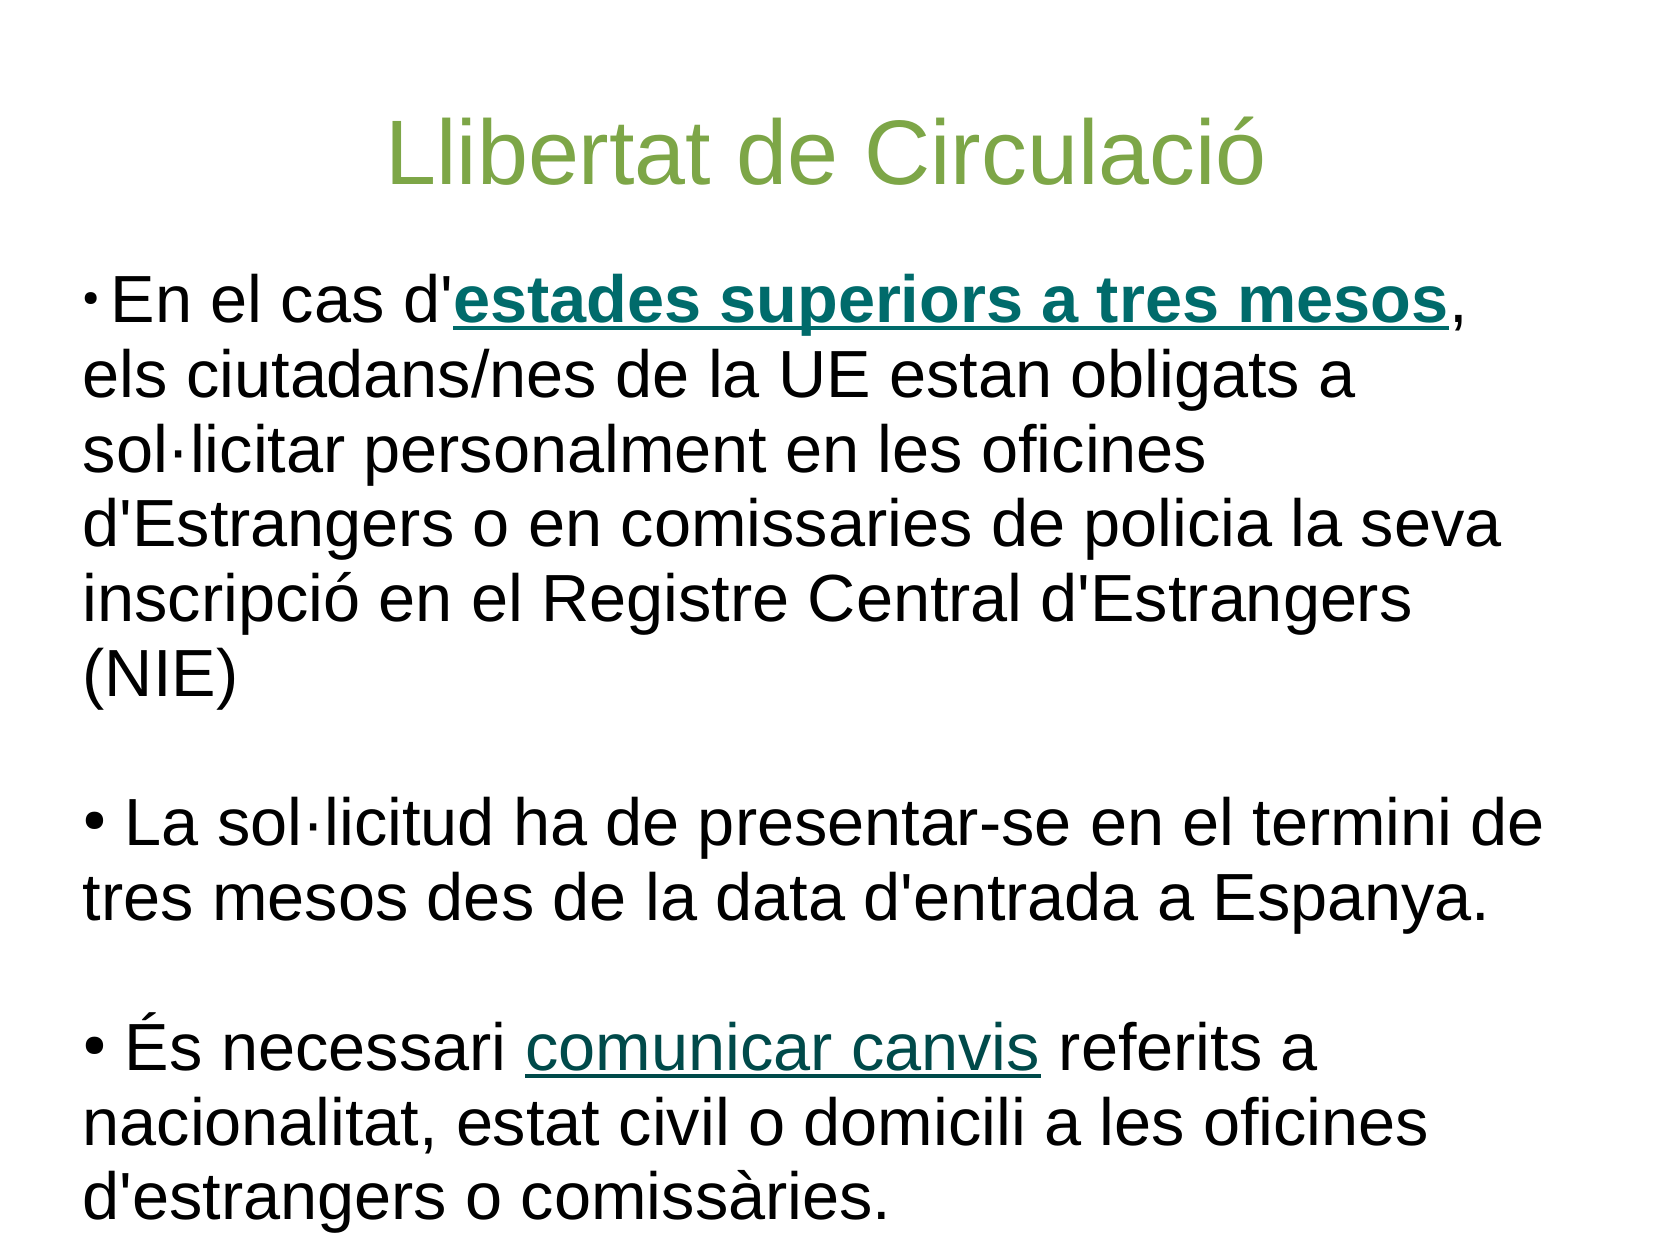

# Llibertat de Circulació
 En el cas d'estades superiors a tres mesos, els ciutadans/nes de la UE estan obligats a sol·licitar personalment en les oficines d'Estrangers o en comissaries de policia la seva inscripció en el Registre Central d'Estrangers (NIE)
 La sol·licitud ha de presentar-se en el termini de tres mesos des de la data d'entrada a Espanya.
 És necessari comunicar canvis referits a nacionalitat, estat civil o domicili a les oficines d'estrangers o comissàries.